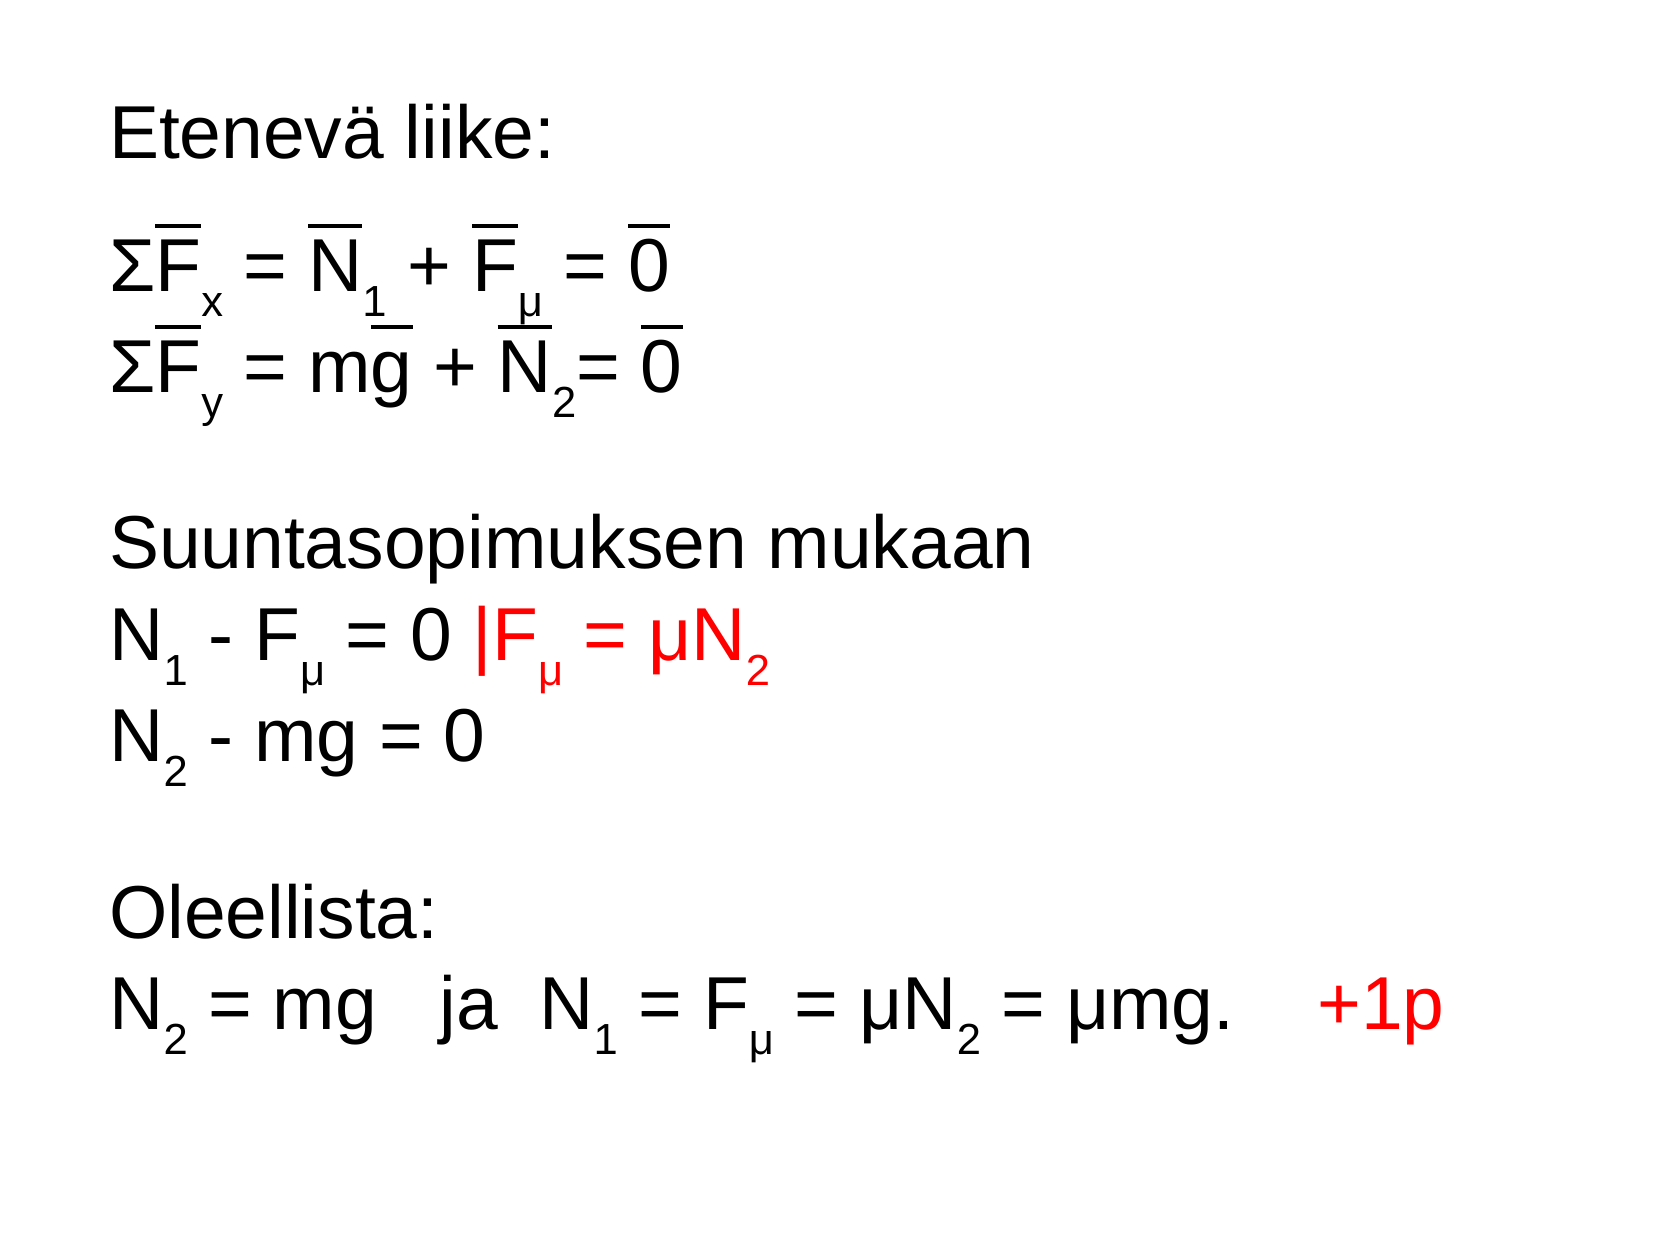

Etenevä liike:
ΣFx = N1 + Fμ = 0
ΣFy = mg + N2= 0
Suuntasopimuksen mukaan
N1 - Fμ = 0 |Fμ = μN2
N2 - mg = 0
Oleellista:
N2 = mg ja N1 = Fμ = μN2 = μmg. +1p